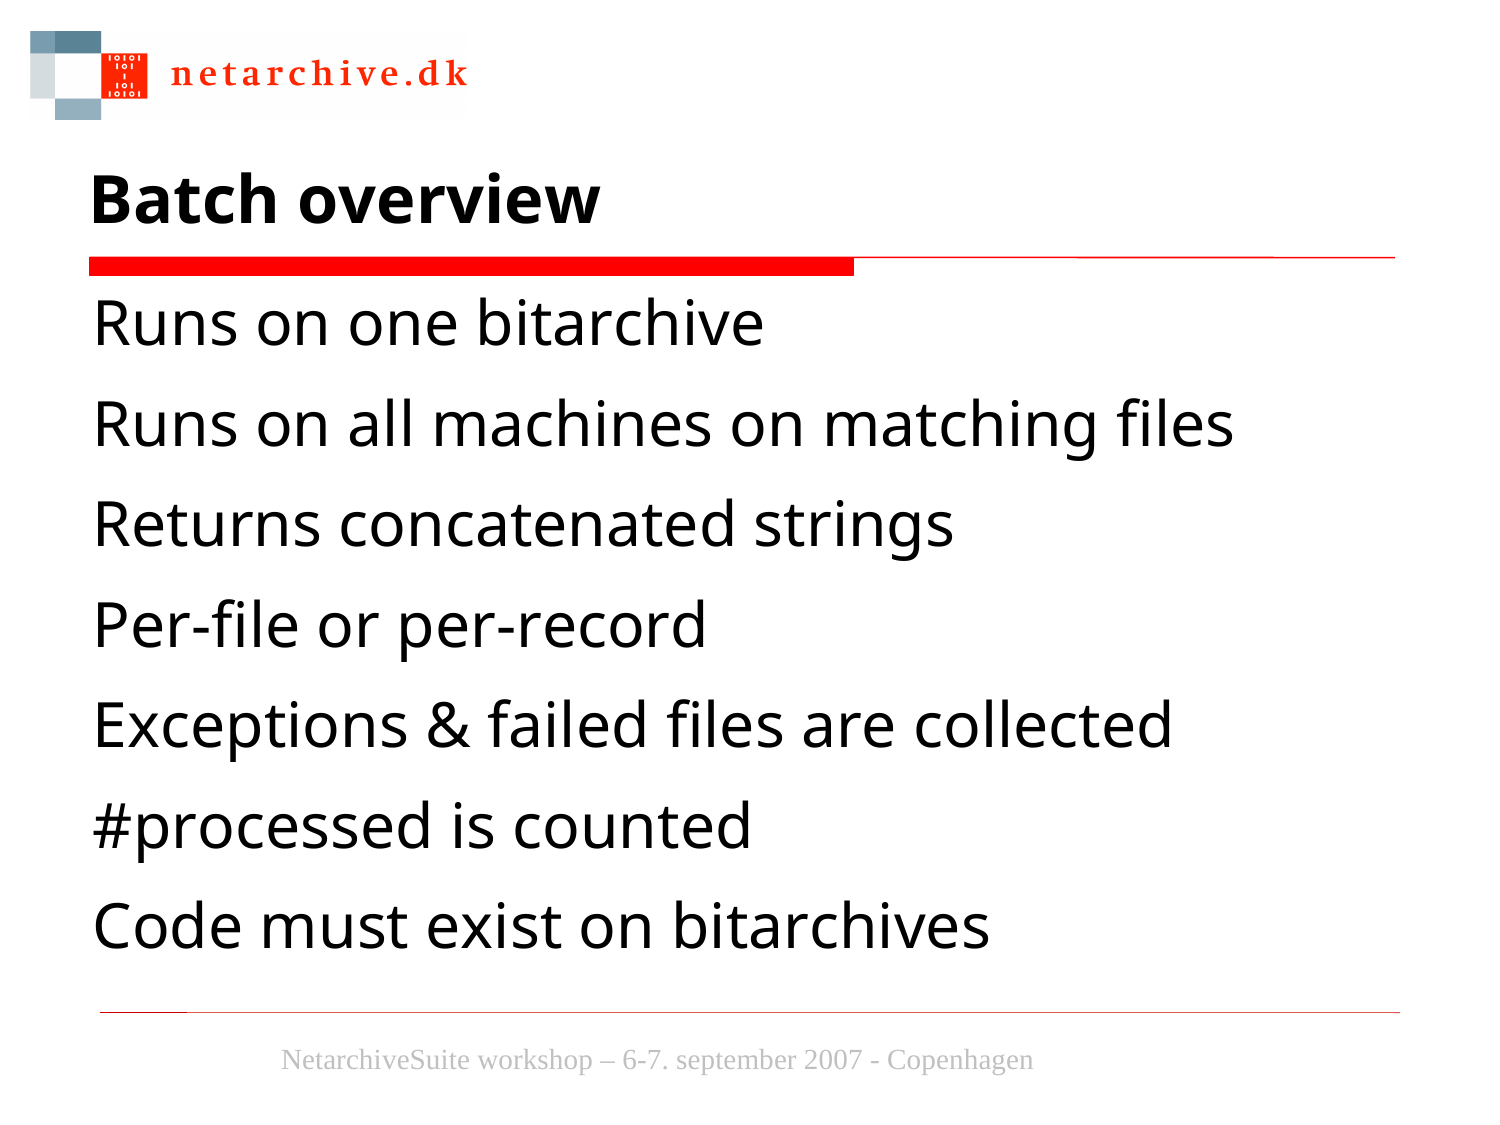

# Batch overview
Runs on one bitarchive
Runs on all machines on matching files
Returns concatenated strings
Per-file or per-record
Exceptions & failed files are collected
#processed is counted
Code must exist on bitarchives